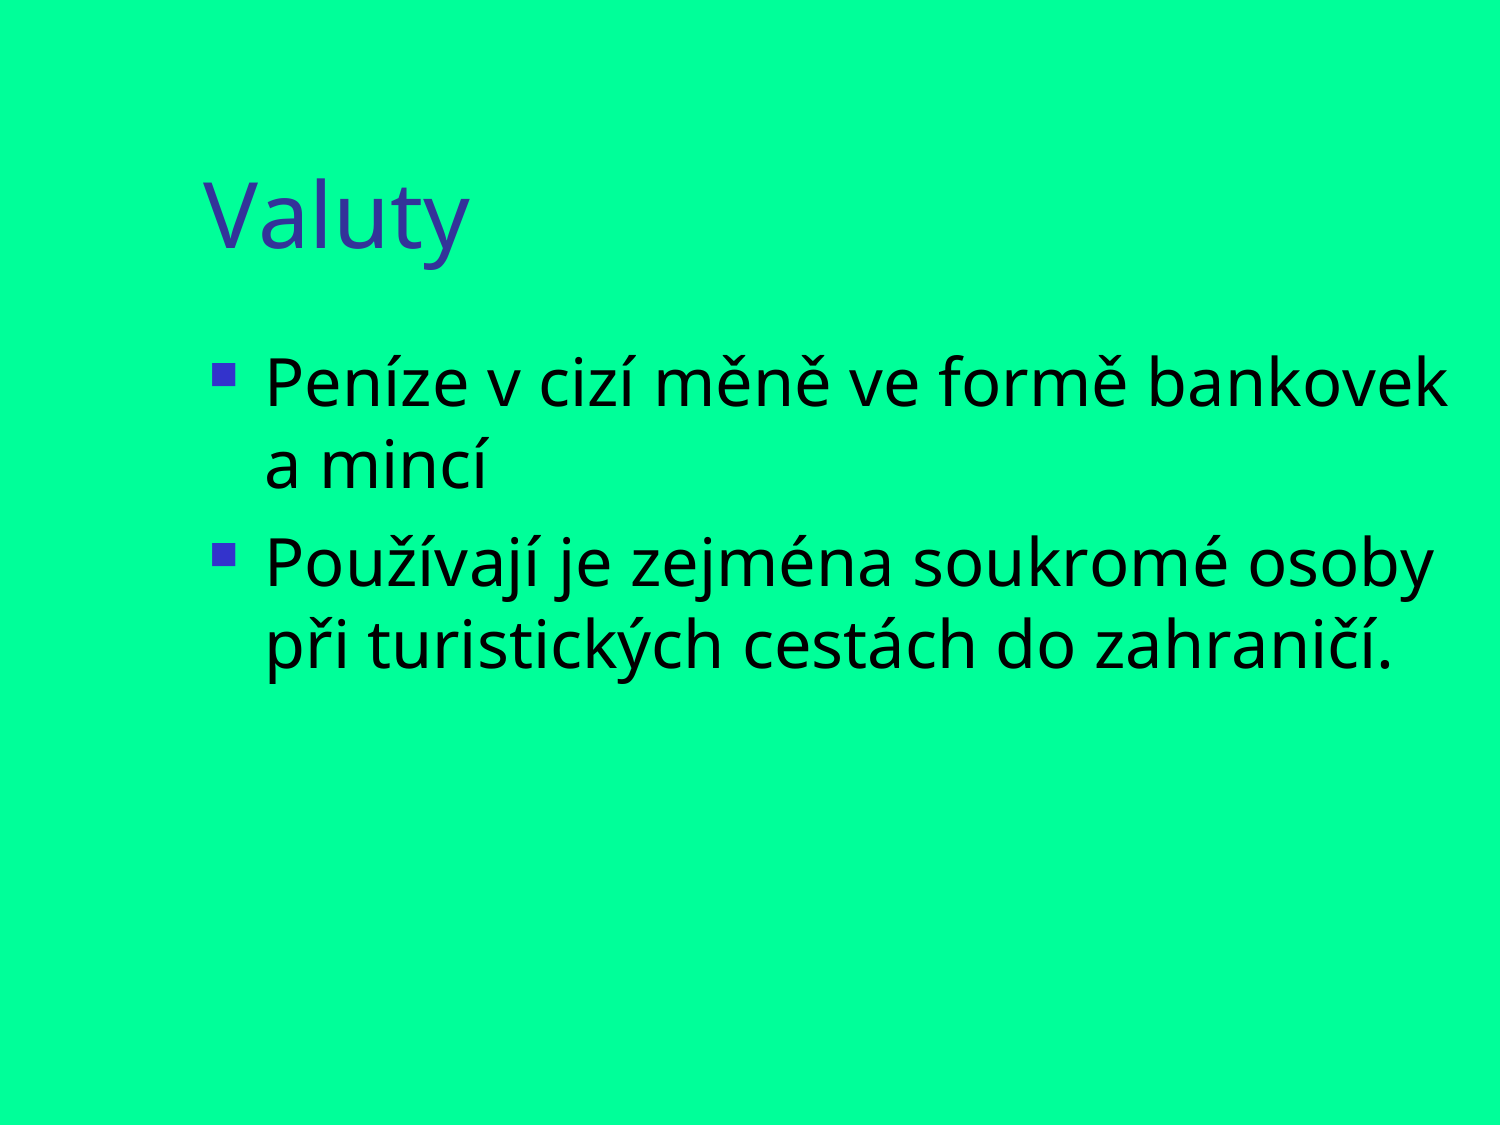

# Valuty
Peníze v cizí měně ve formě bankovek
a mincí
Používají je zejména soukromé osoby při turistických cestách do zahraničí.